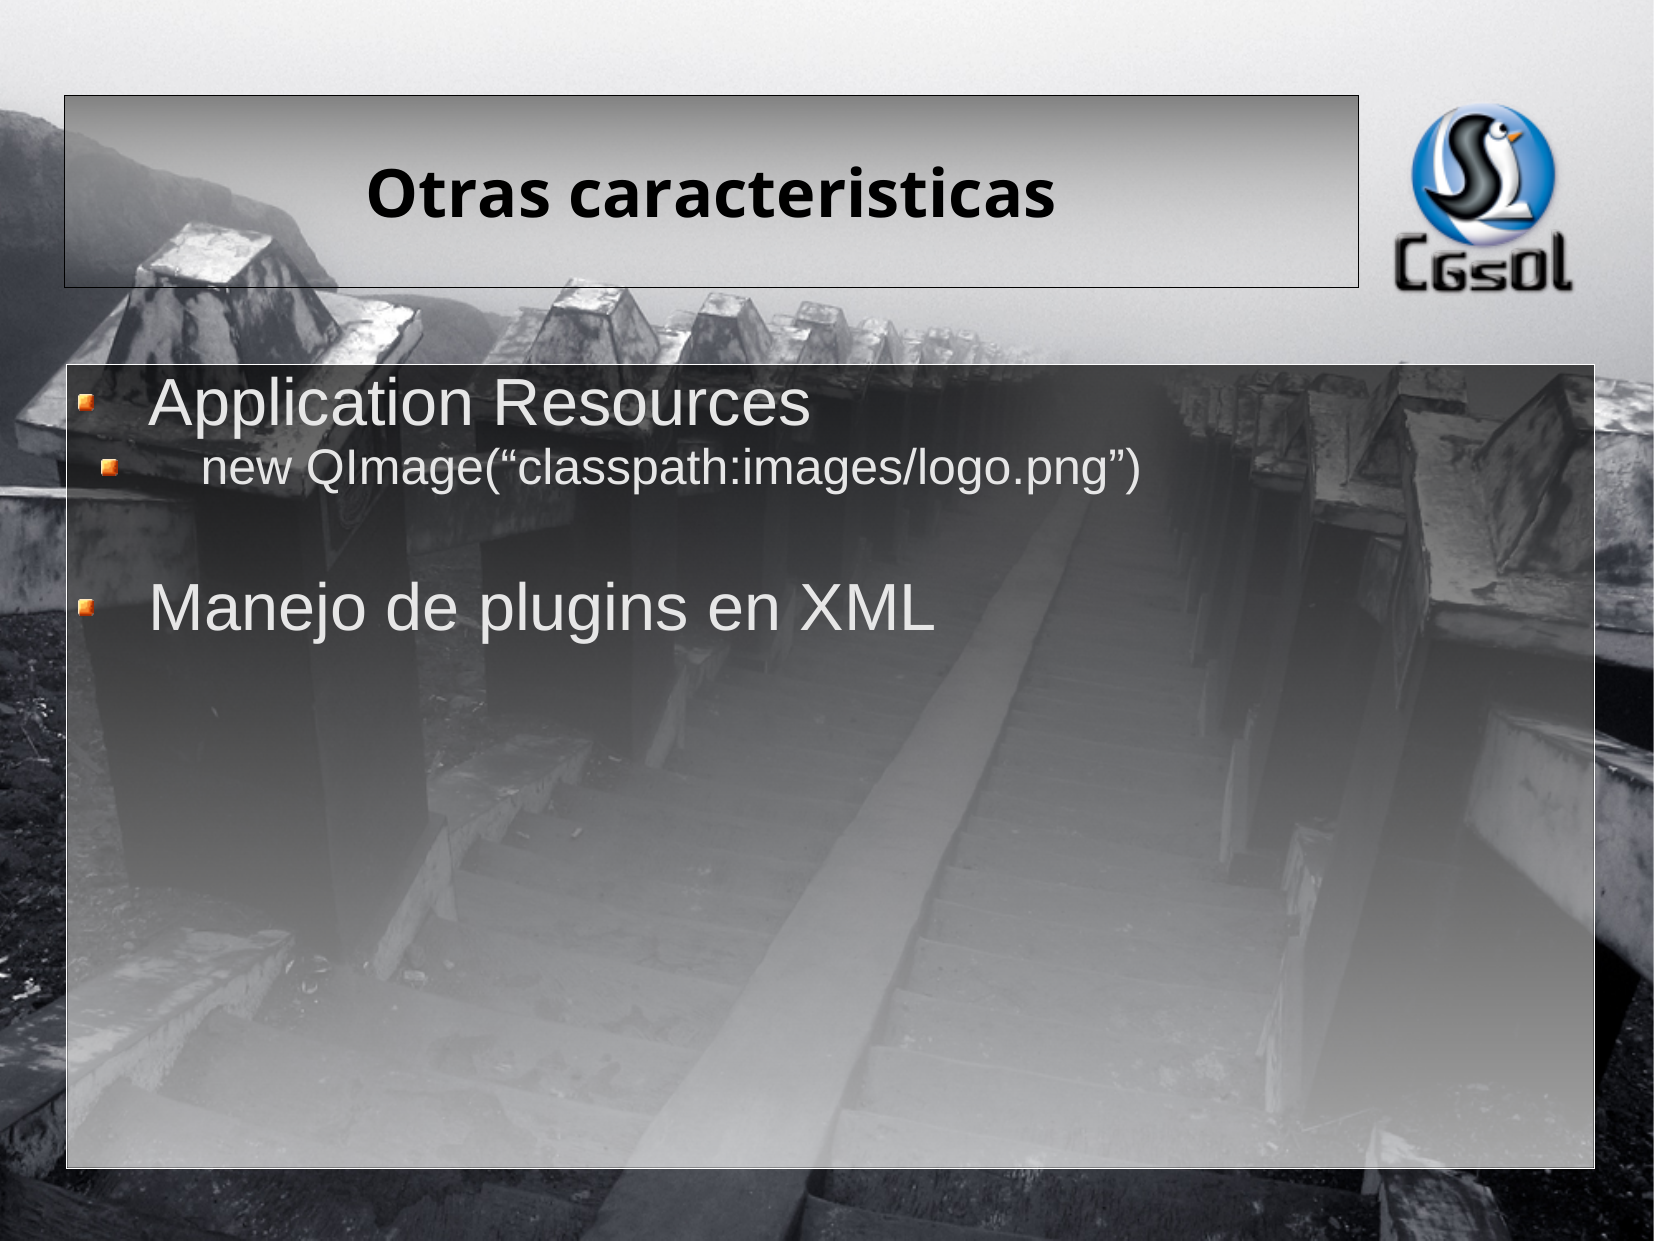

# Otras caracteristicas
Application Resources
 new QImage(“classpath:images/logo.png”)
Manejo de plugins en XML